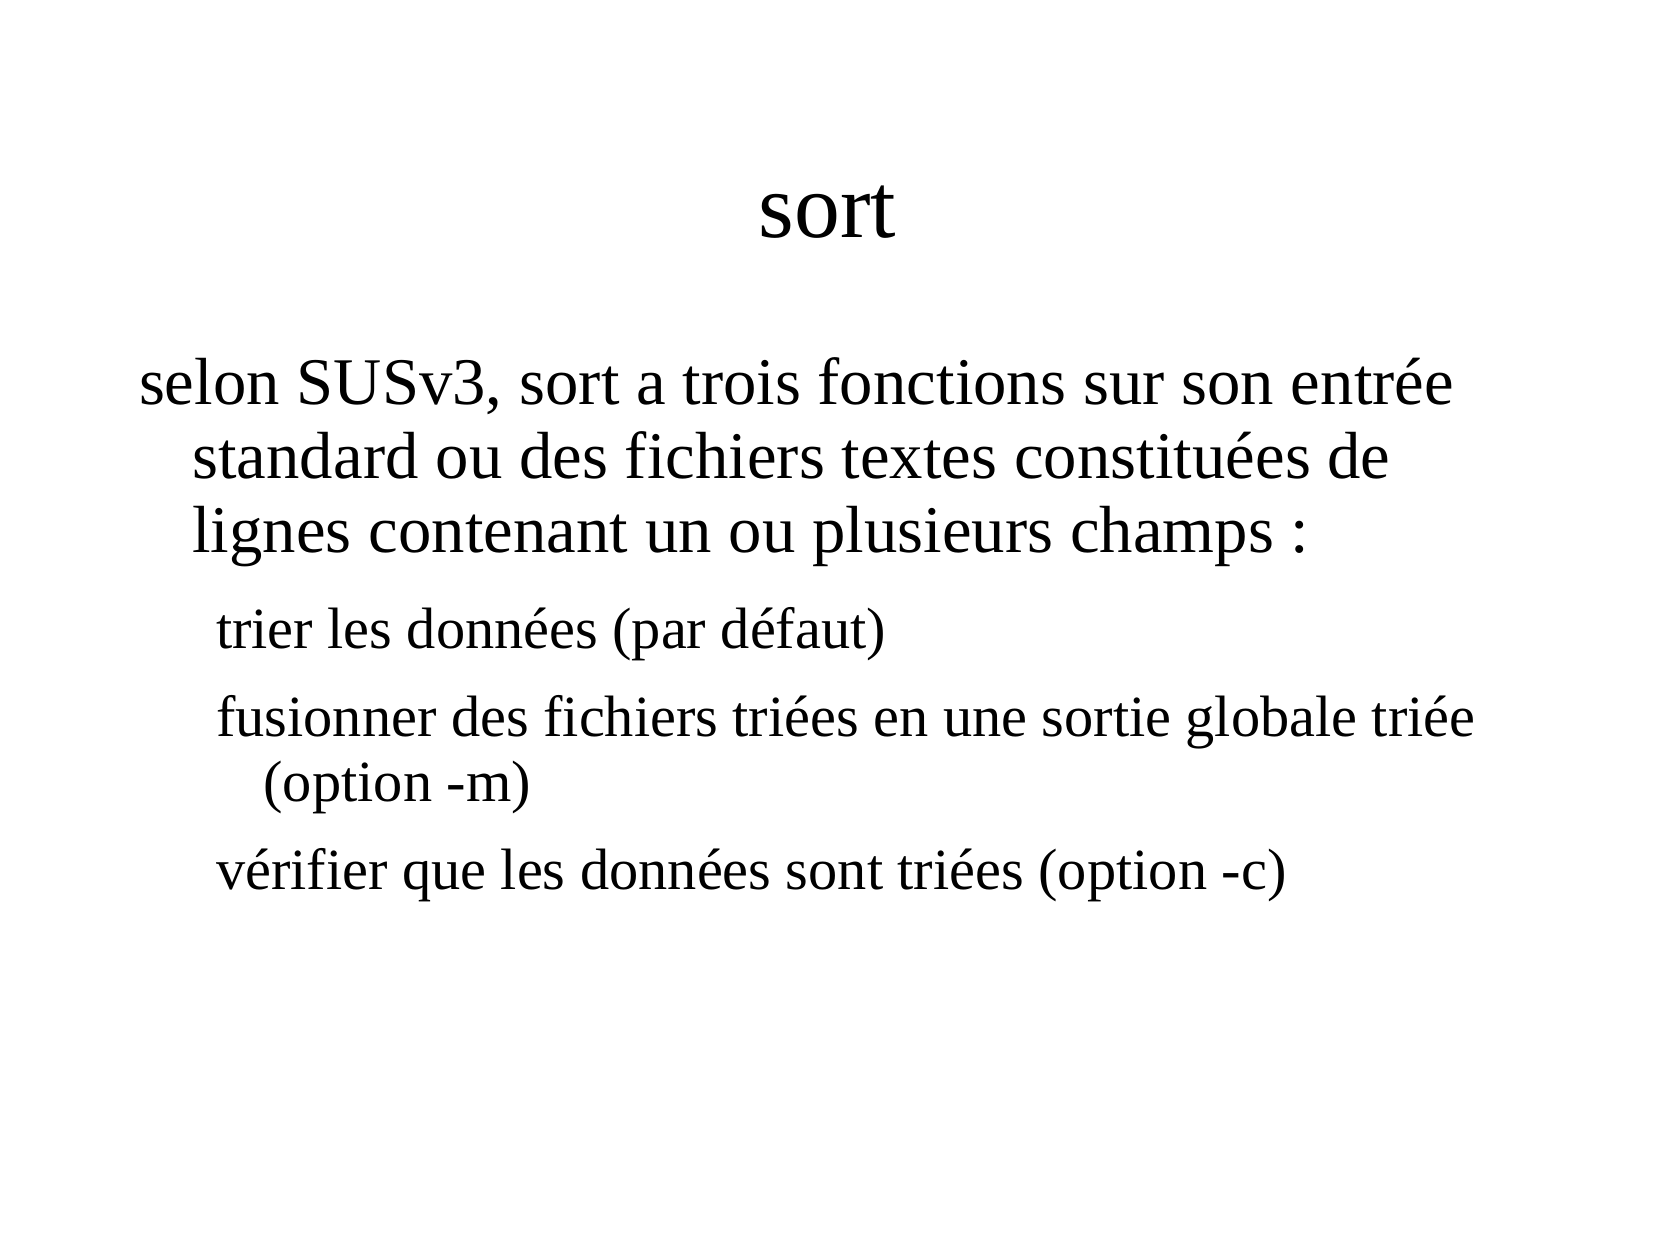

# sort
selon SUSv3, sort a trois fonctions sur son entrée standard ou des fichiers textes constituées de lignes contenant un ou plusieurs champs :
trier les données (par défaut)
fusionner des fichiers triées en une sortie globale triée (option -m)
vérifier que les données sont triées (option -c)